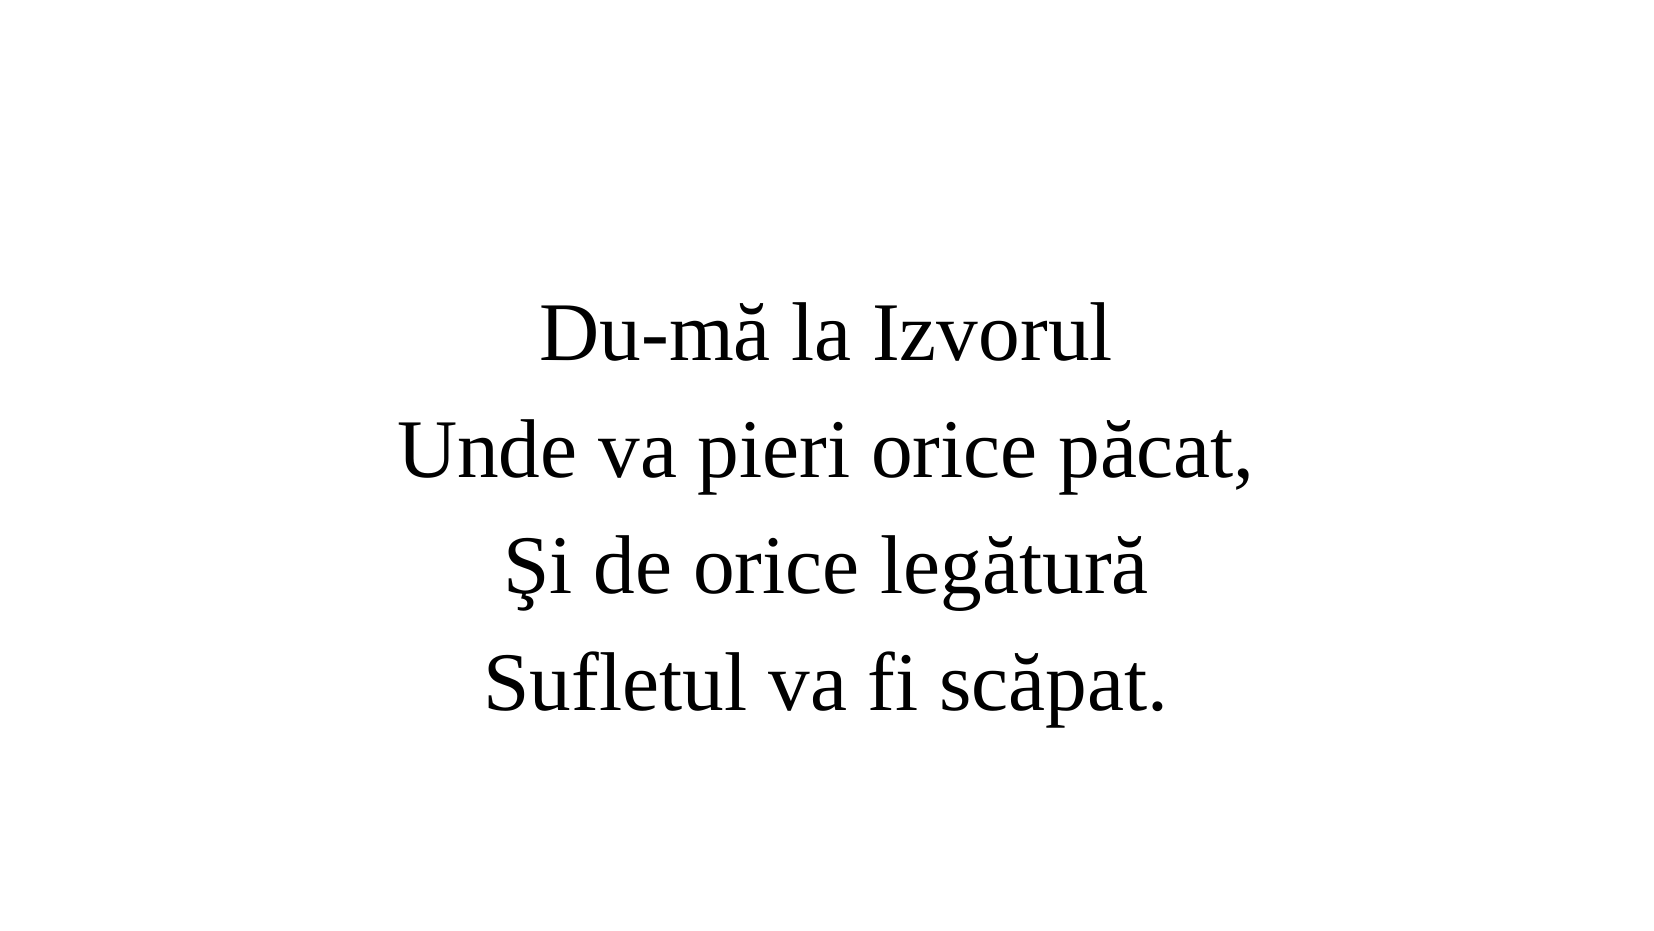

# Du-mă la Izvorul
Unde va pieri orice păcat,
Şi de orice legătură
Sufletul va fi scăpat.